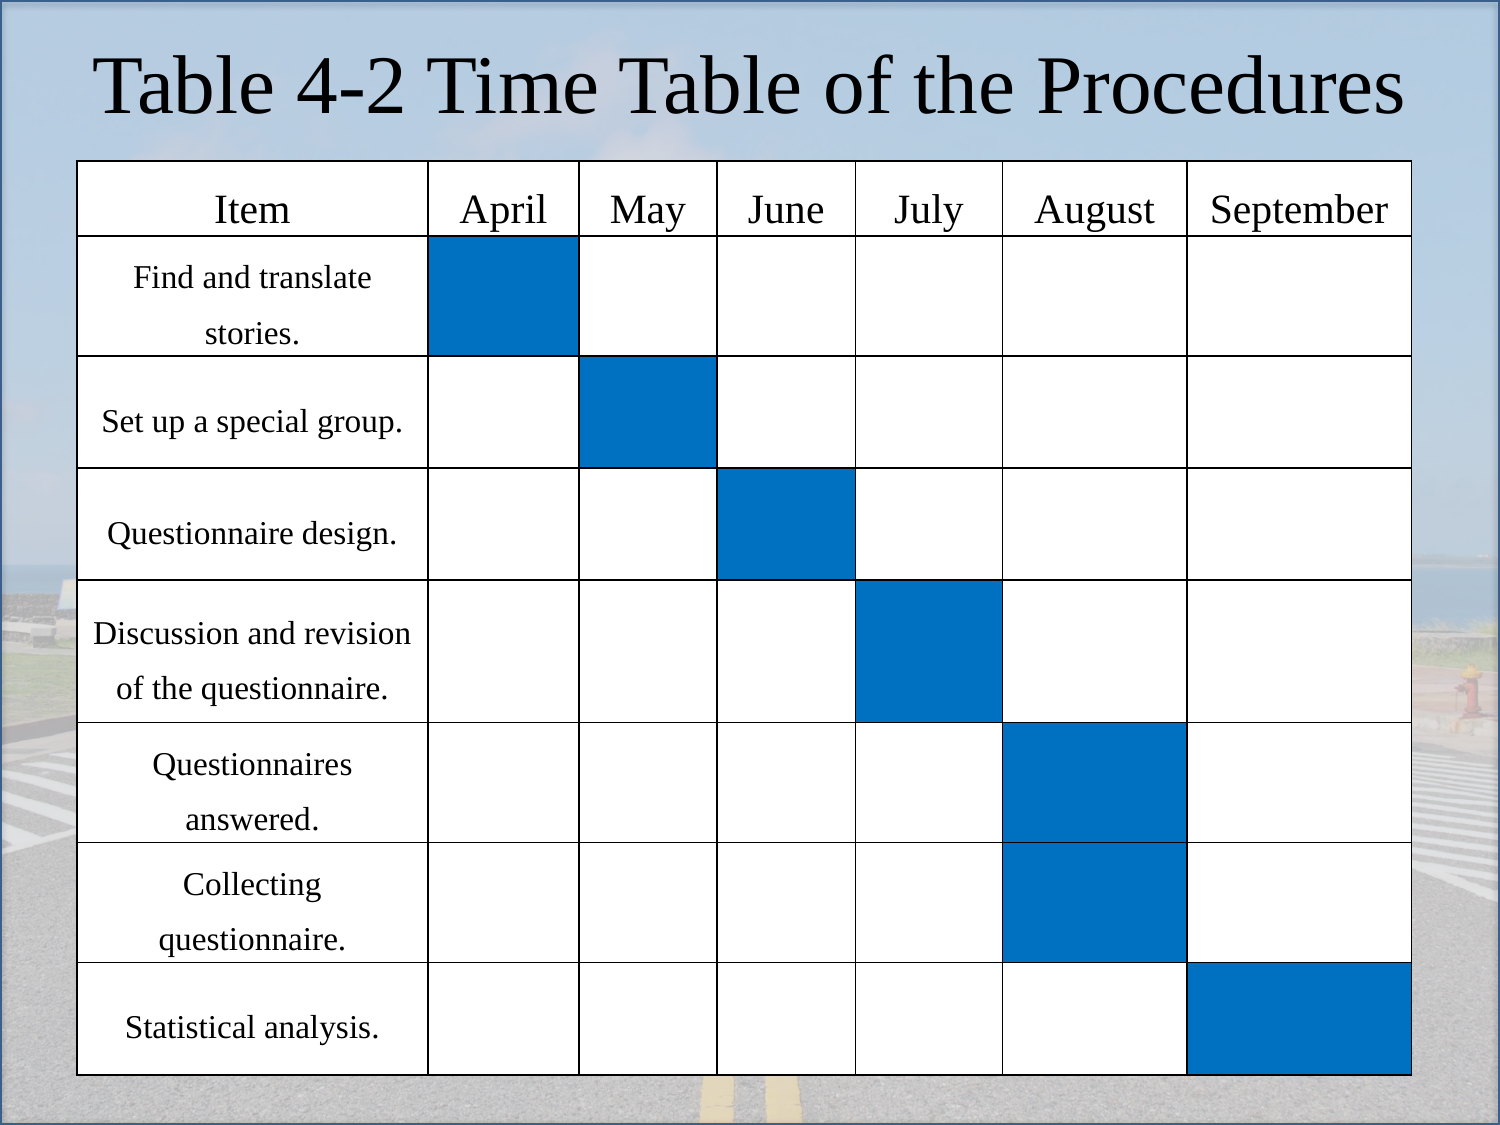

# Table 4-2 Time Table of the Procedures
| Item | April | May | June | July | August | September |
| --- | --- | --- | --- | --- | --- | --- |
| Find and translate stories. | | | | | | |
| Set up a special group. | | | | | | |
| Questionnaire design. | | | | | | |
| Discussion and revision of the questionnaire. | | | | | | |
| Questionnaires answered. | | | | | | |
| Collecting questionnaire. | | | | | | |
| Statistical analysis. | | | | | | |